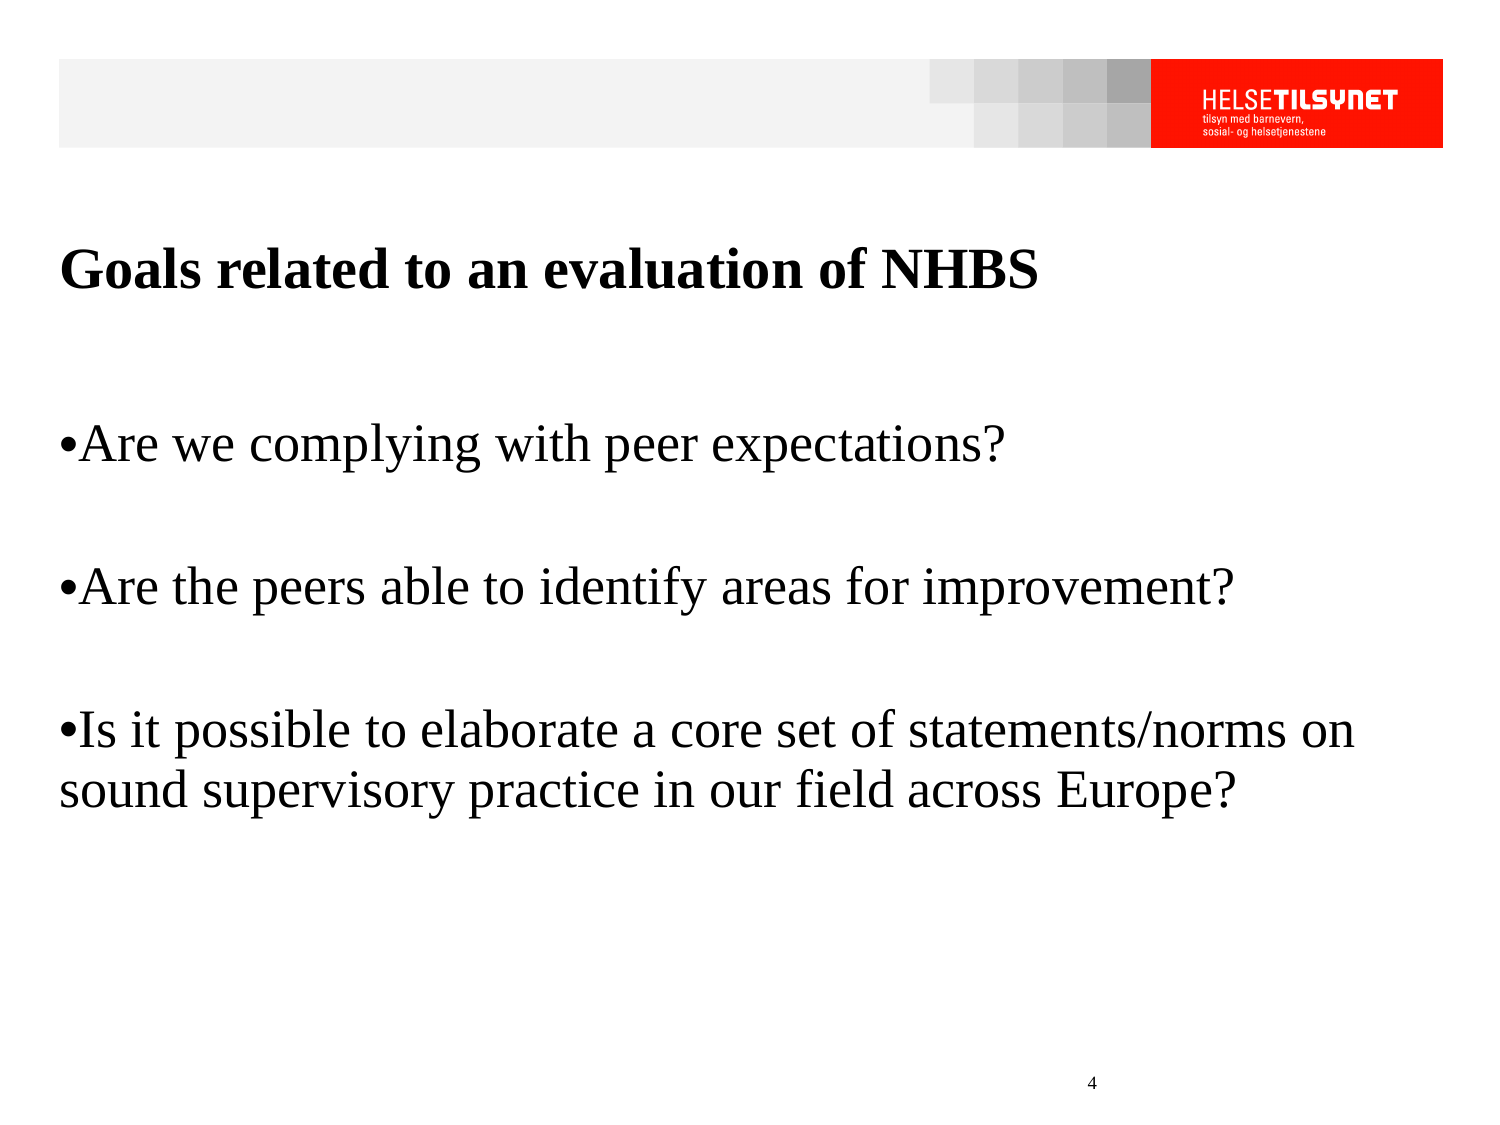

Goals related to an evaluation of NHBS
Are we complying with peer expectations?
Are the peers able to identify areas for improvement?
Is it possible to elaborate a core set of statements/norms on sound supervisory practice in our field across Europe?